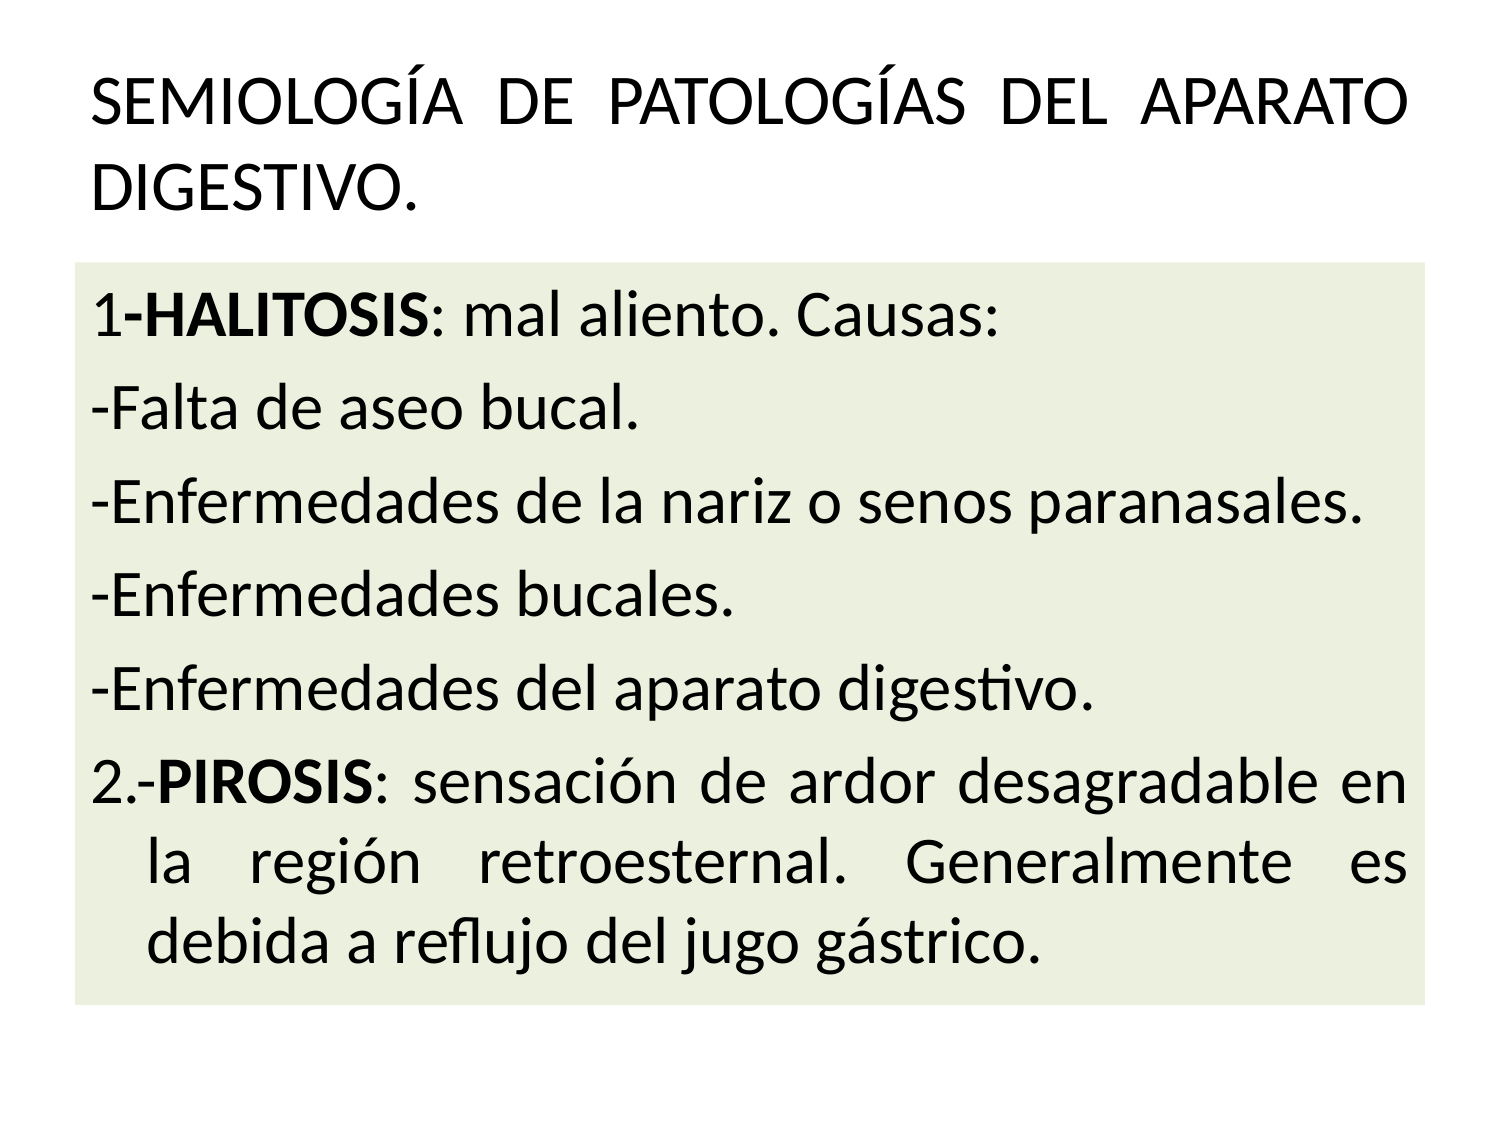

# SEMIOLOGÍA DE PATOLOGÍAS DEL APARATO DIGESTIVO.
1-HALITOSIS: mal aliento. Causas:
-Falta de aseo bucal.
-Enfermedades de la nariz o senos paranasales.
-Enfermedades bucales.
-Enfermedades del aparato digestivo.
2.-PIROSIS: sensación de ardor desagradable en la región retroesternal. Generalmente es debida a reflujo del jugo gástrico.